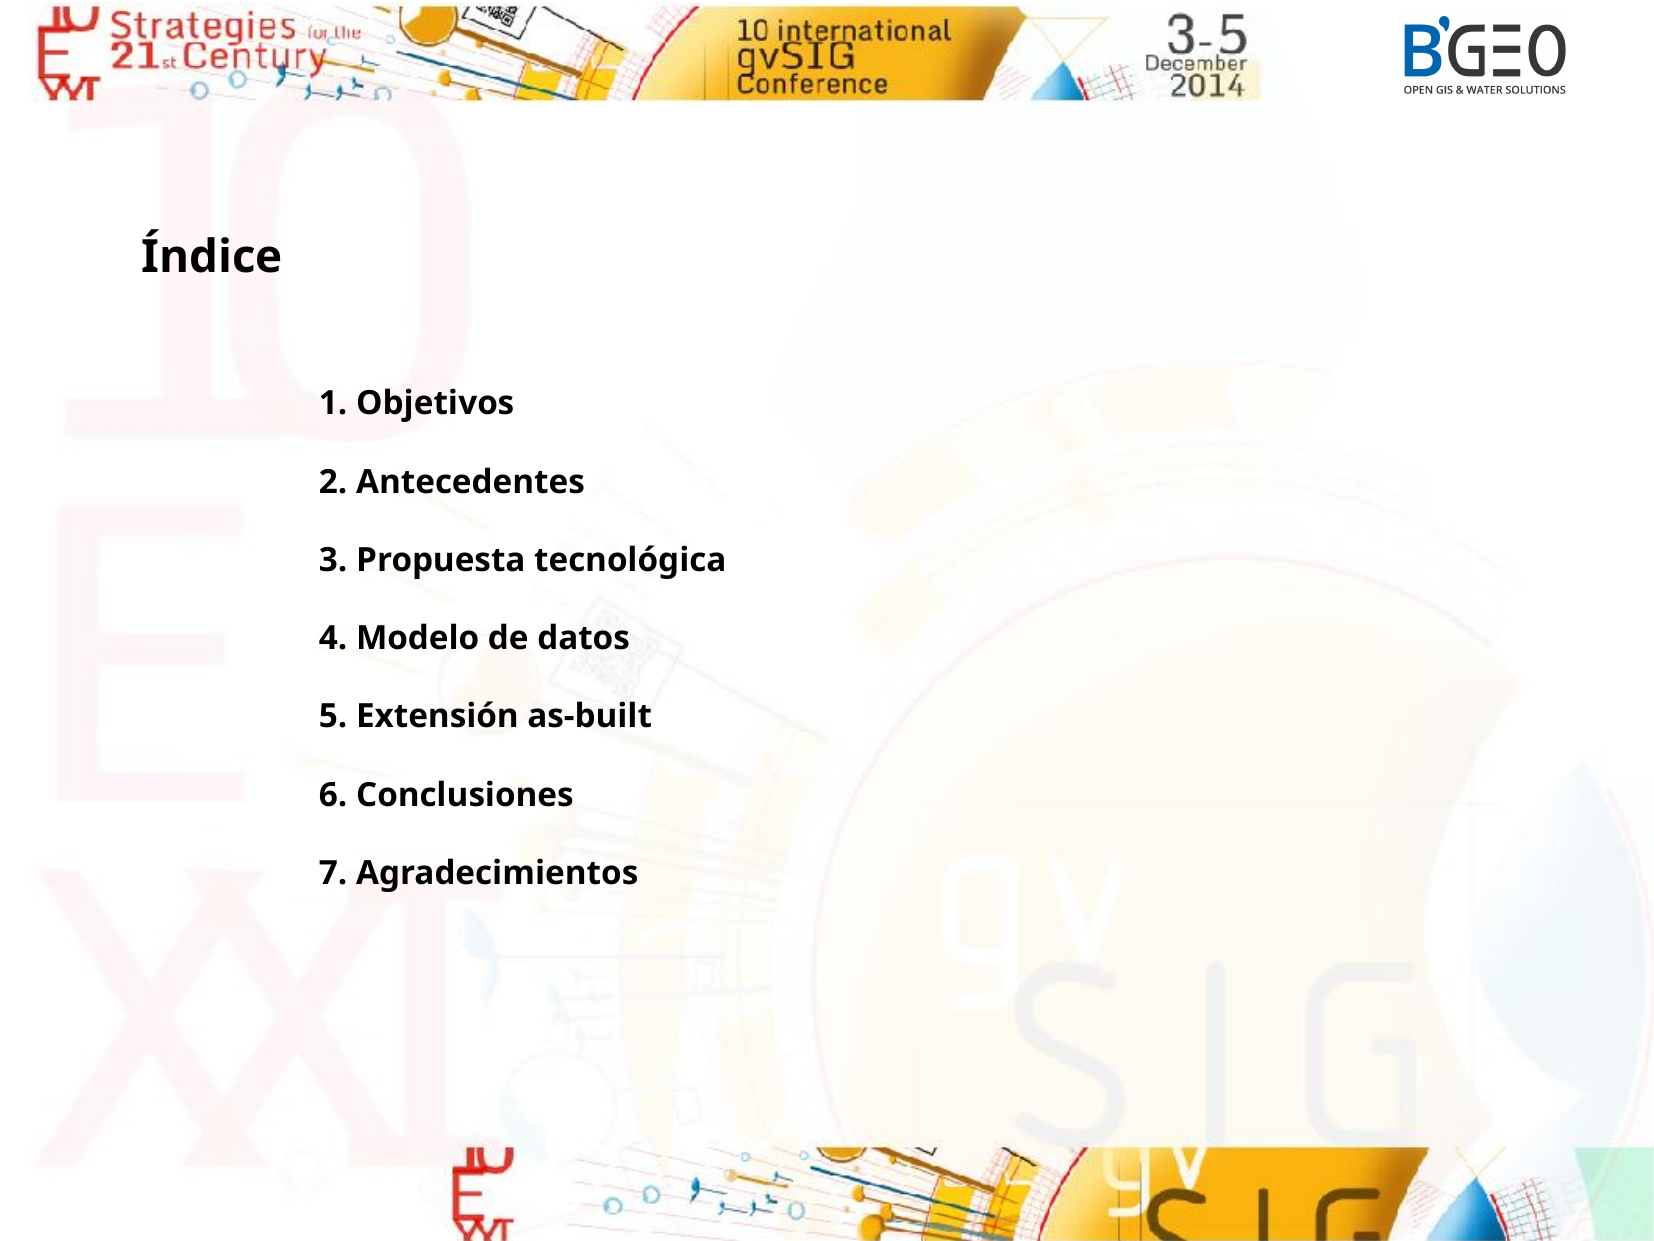

# Índice
1. Objetivos
2. Antecedentes
3. Propuesta tecnológica
4. Modelo de datos
5. Extensión as-built
6. Conclusiones
7. Agradecimientos